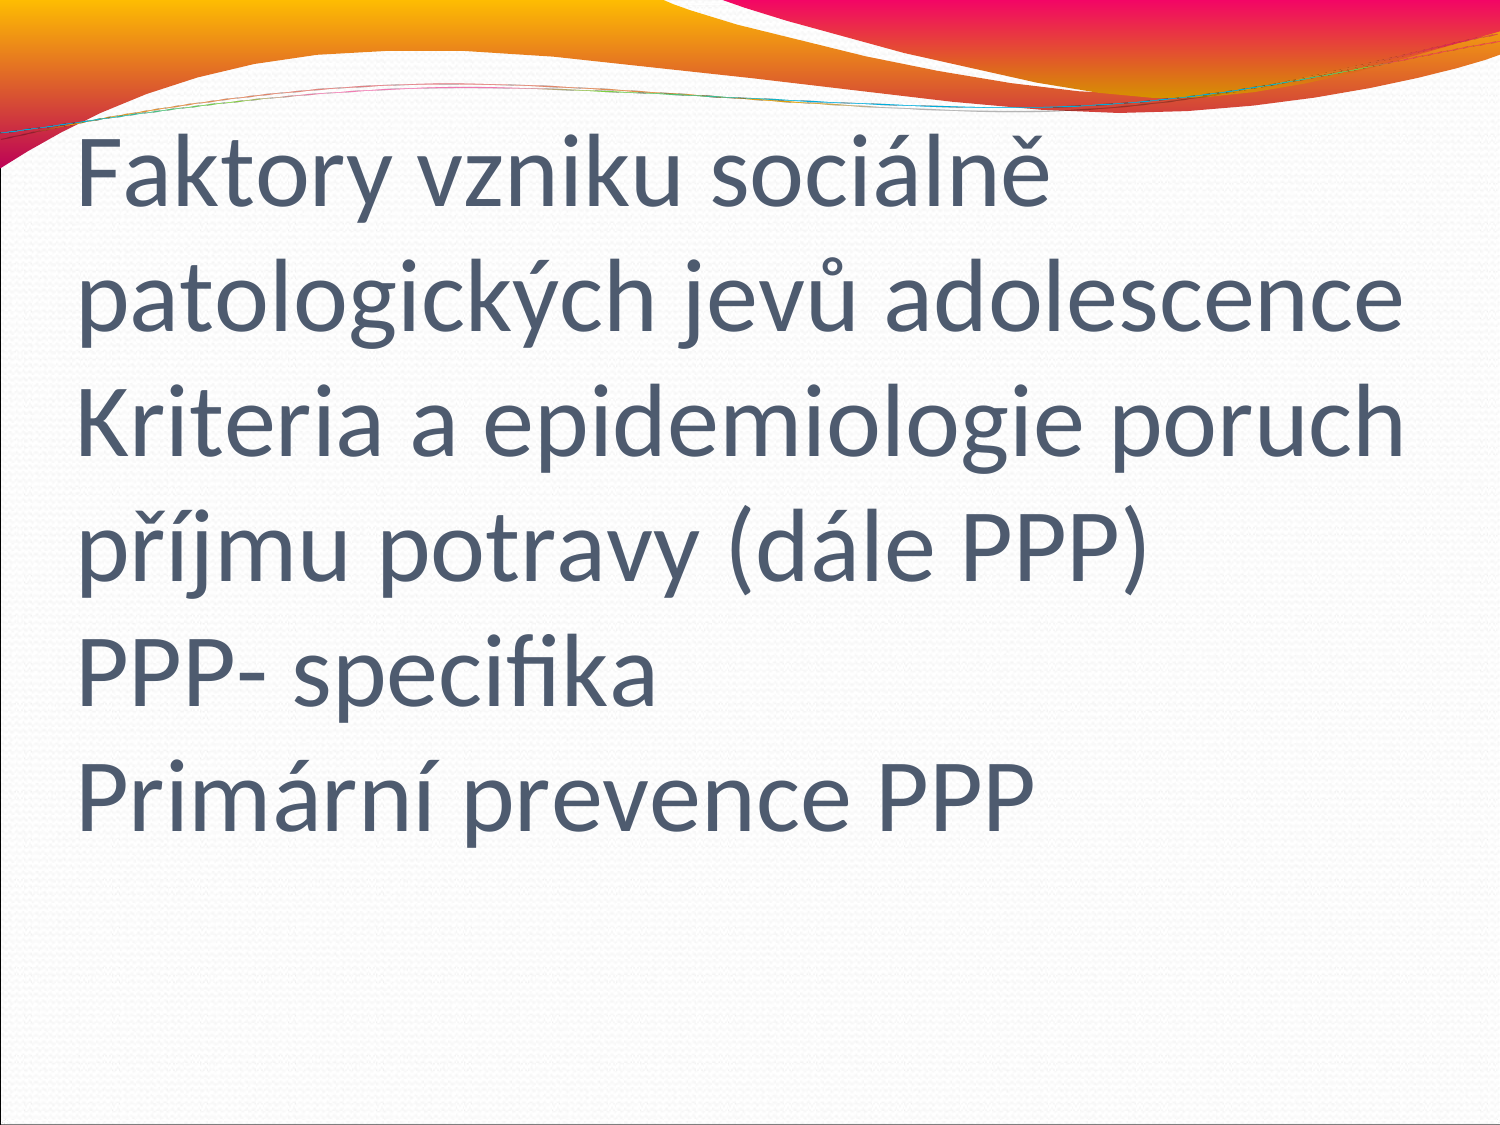

# Faktory vzniku sociálně patologických jevů adolescence Kriteria a epidemiologie poruch příjmu potravy (dále PPP) PPP- specifika Primární prevence PPP